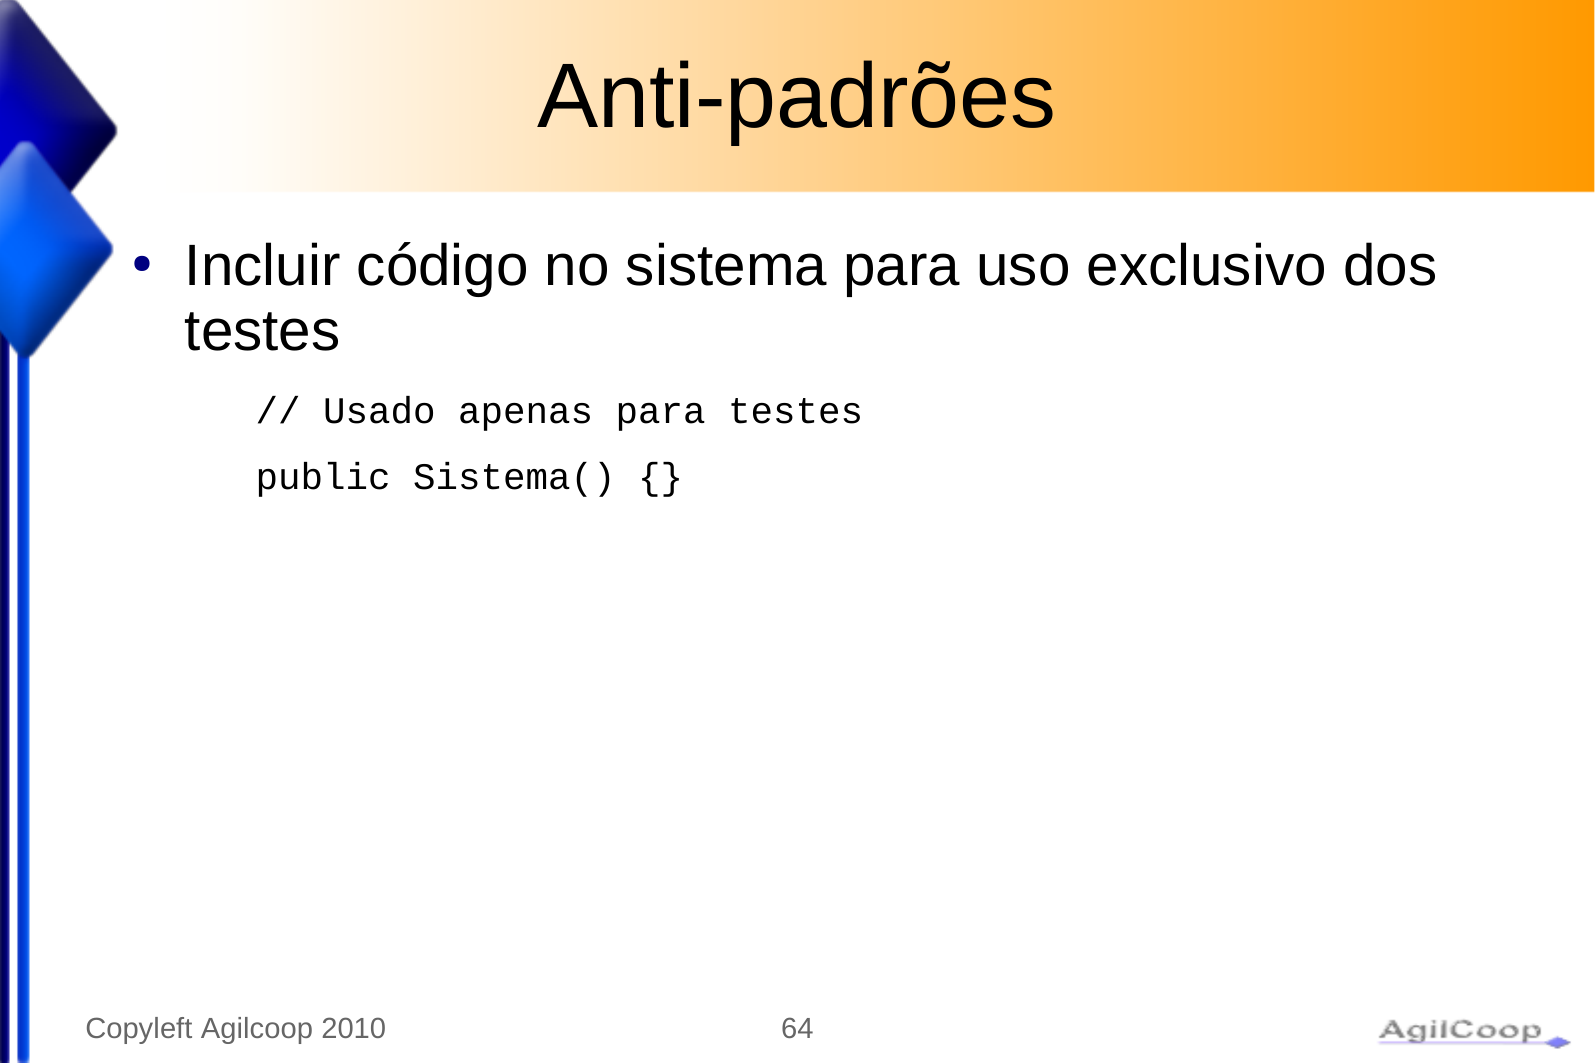

# Anti-padrões
Incluir código no sistema para uso exclusivo dos testes
// Usado apenas para testes
public Sistema() {}
Copyleft Agilcoop 2010
64